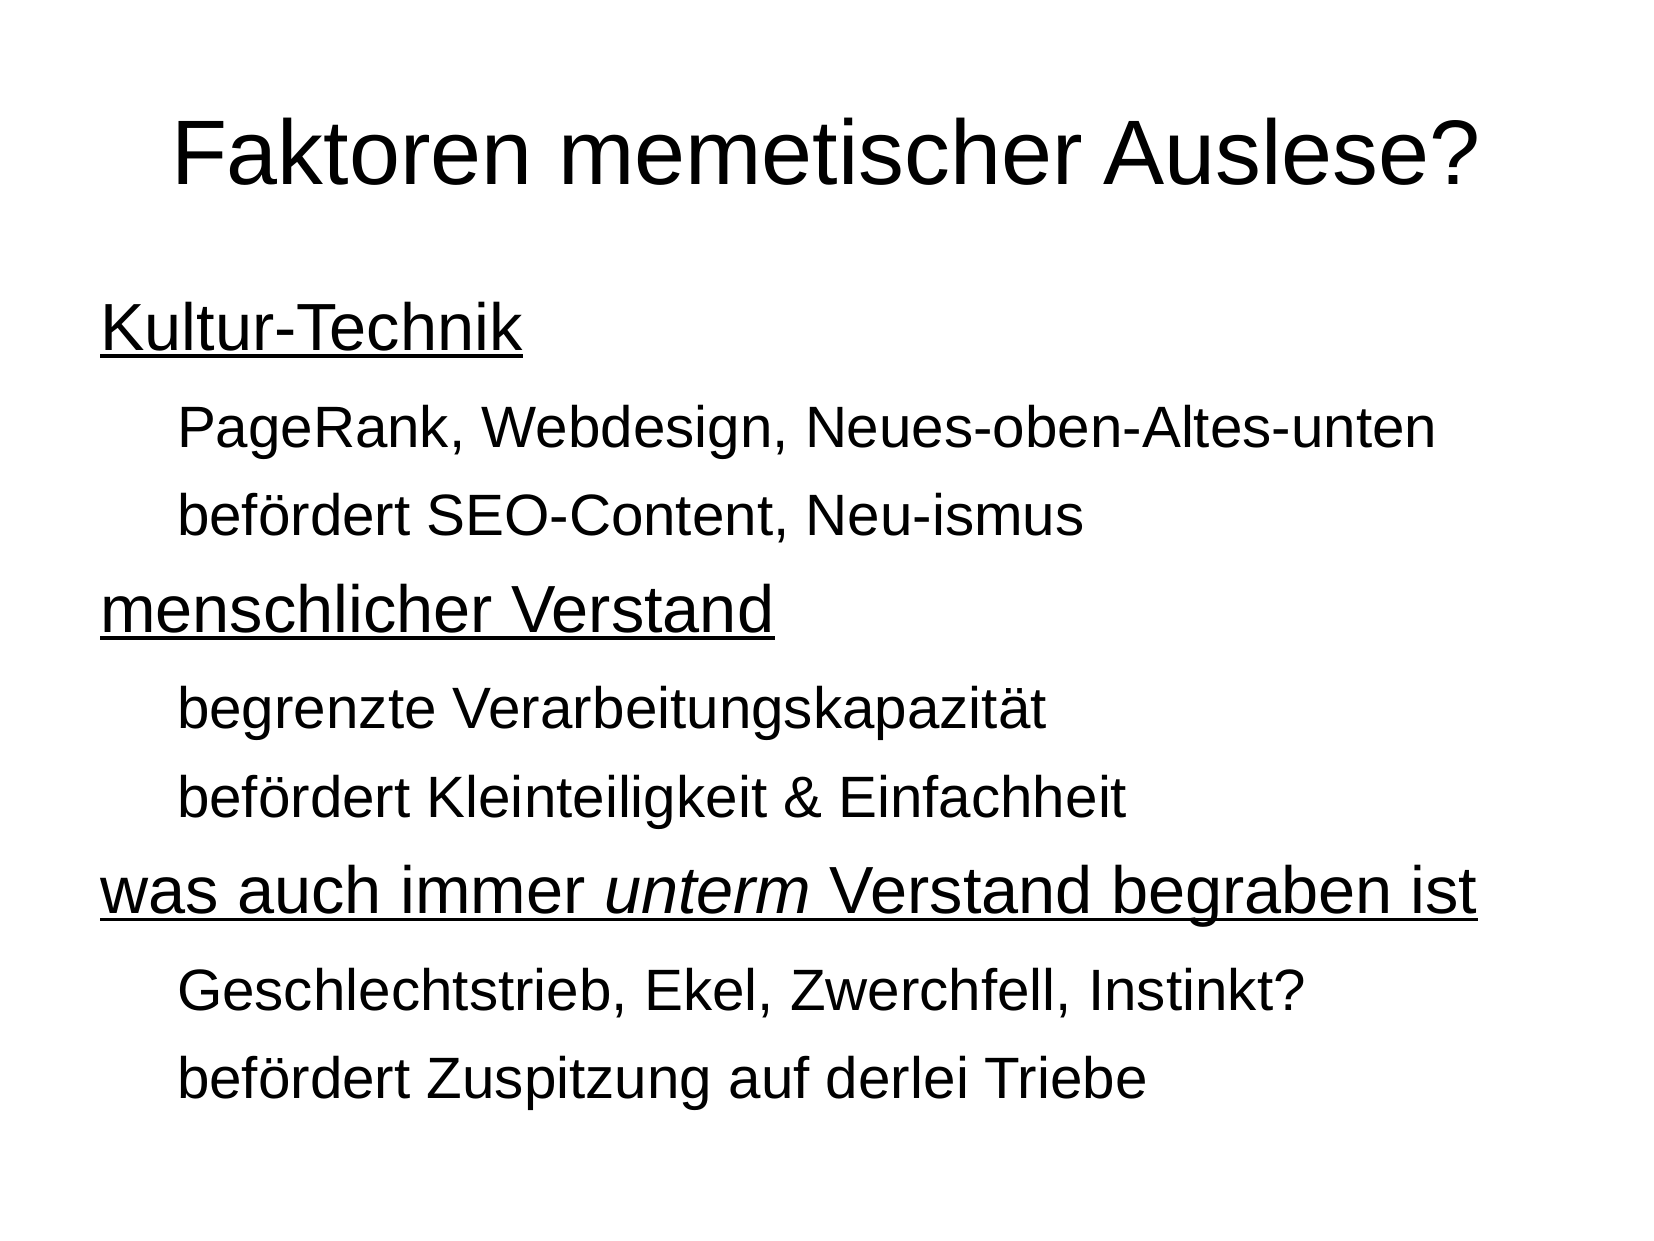

# Faktoren memetischer Auslese?
Kultur-Technik
PageRank, Webdesign, Neues-oben-Altes-unten
befördert SEO-Content, Neu-ismus
menschlicher Verstand
begrenzte Verarbeitungskapazität
befördert Kleinteiligkeit & Einfachheit
was auch immer unterm Verstand begraben ist
Geschlechtstrieb, Ekel, Zwerchfell, Instinkt?
befördert Zuspitzung auf derlei Triebe